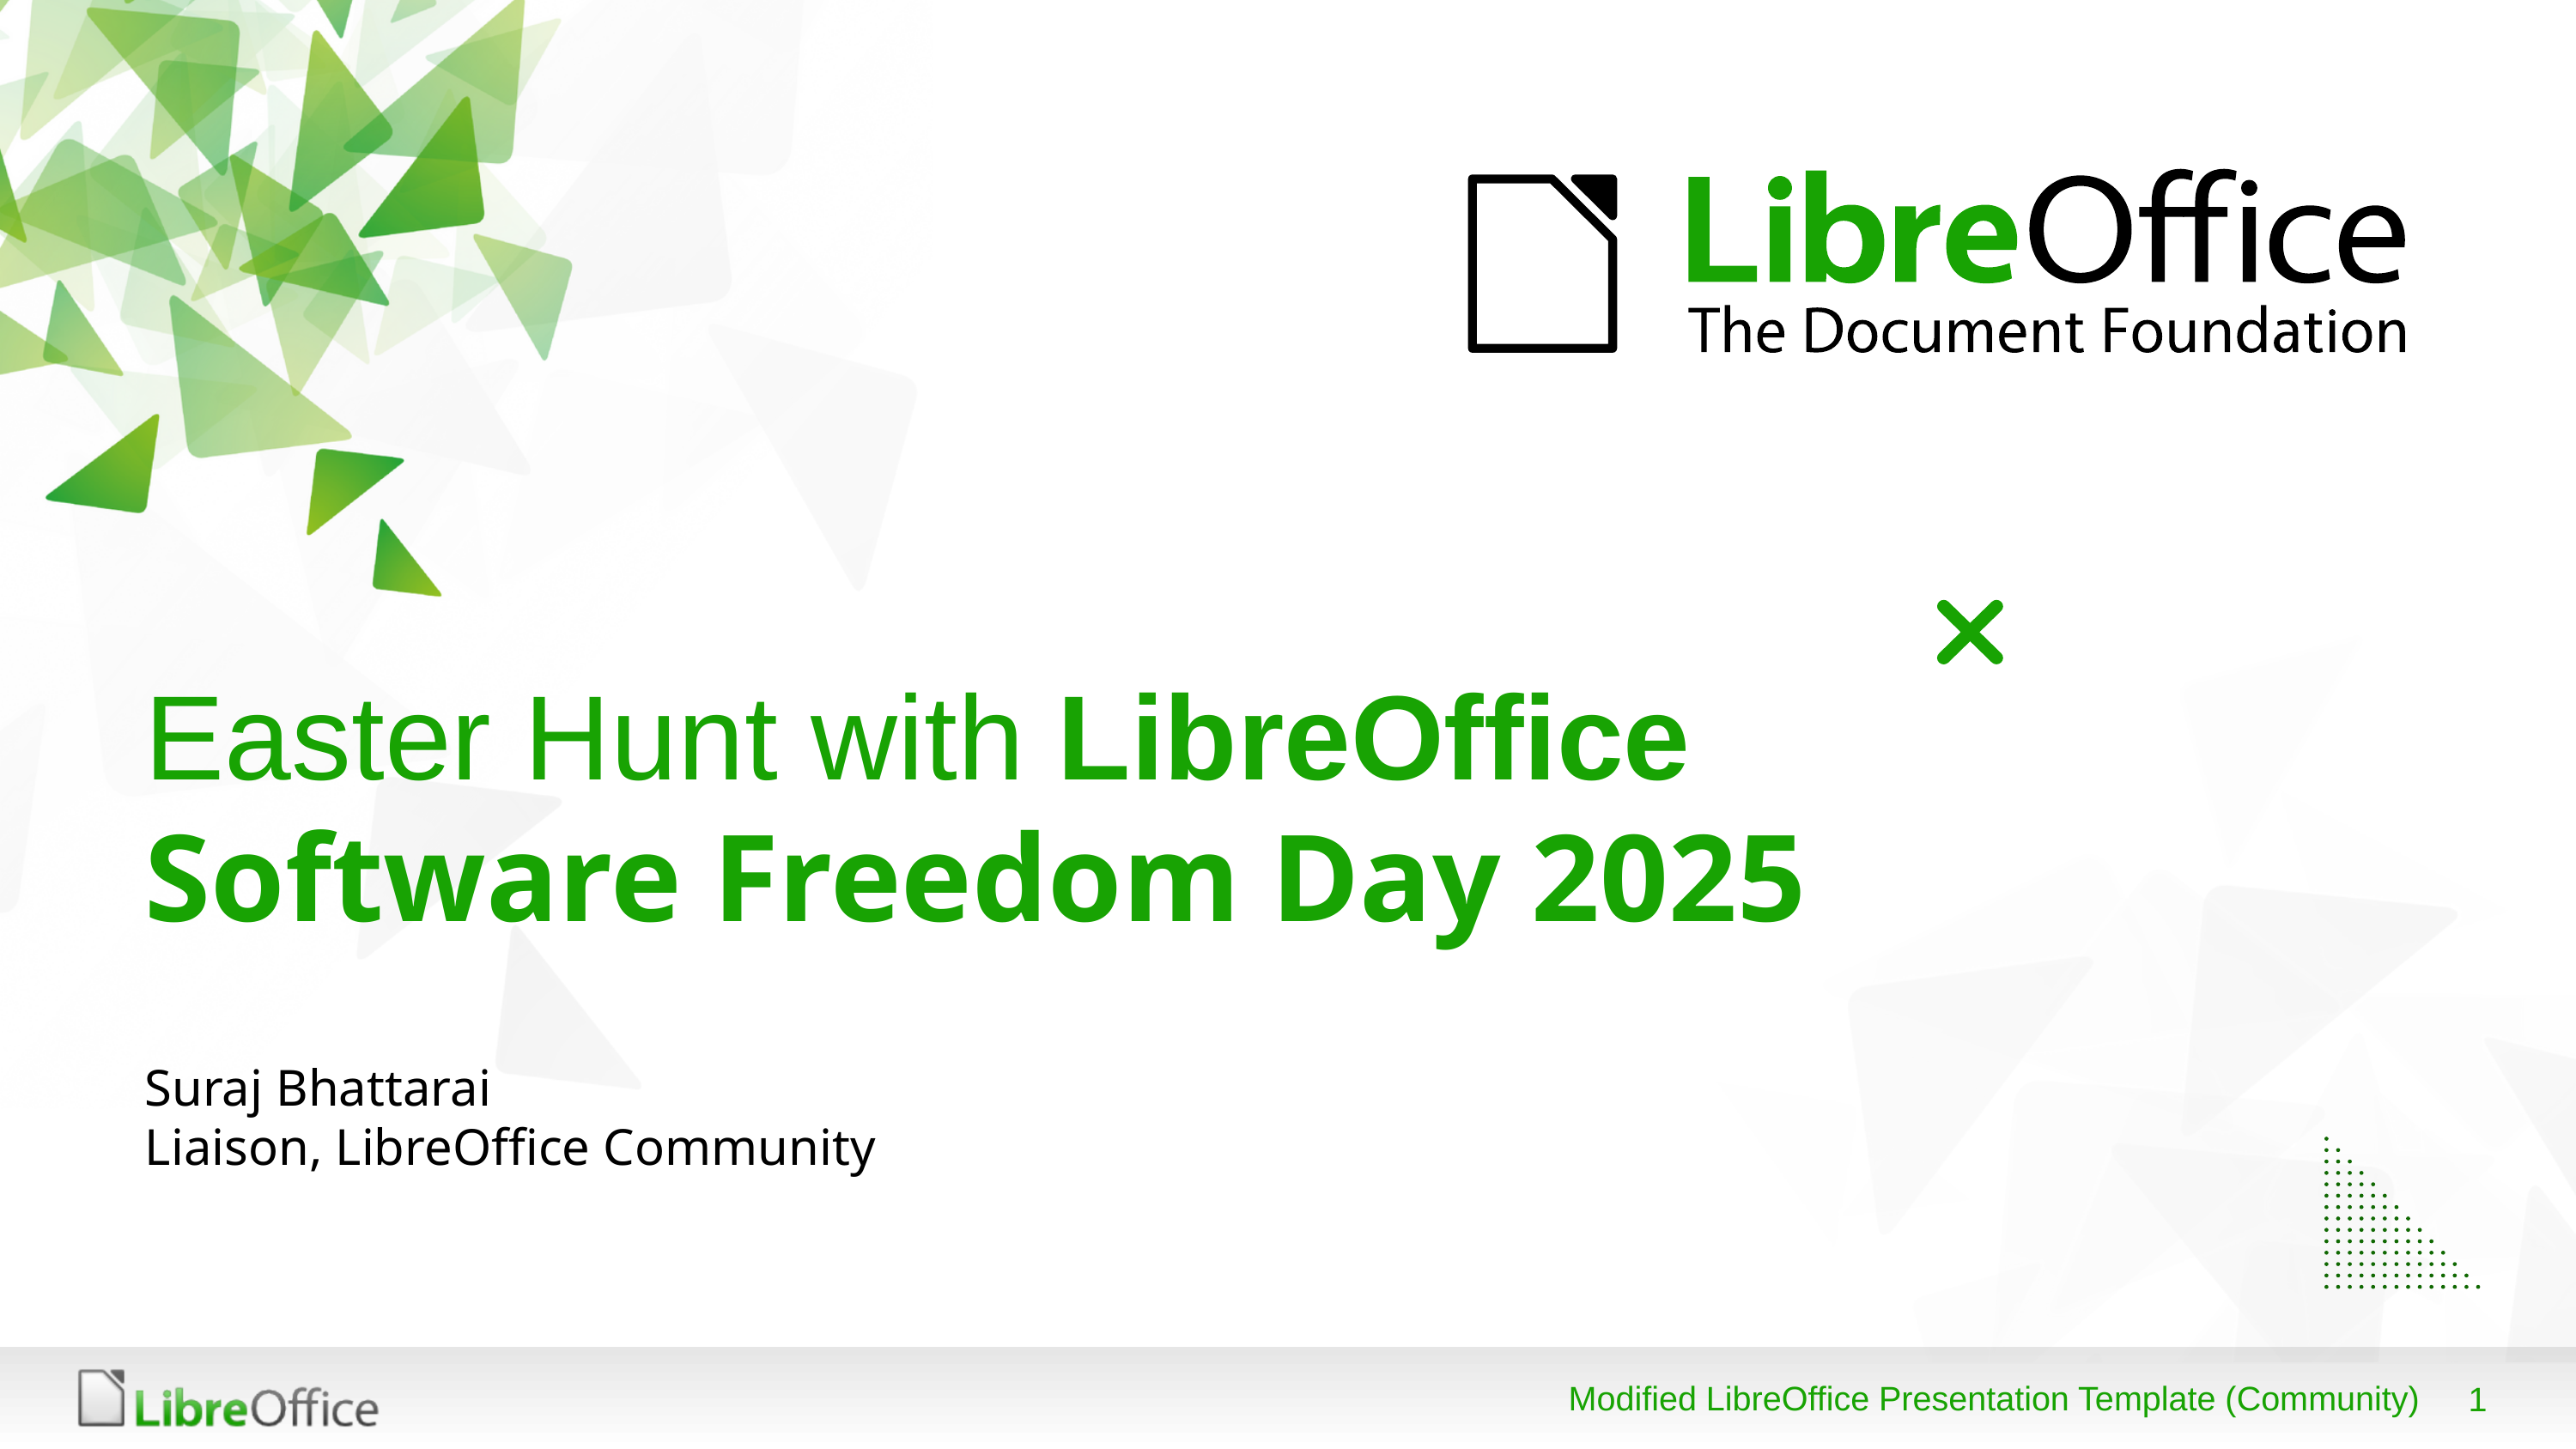

Easter Hunt with LibreOffice
Software Freedom Day 2025
Suraj Bhattarai
Liaison, LibreOffice Community
Modified LibreOffice Presentation Template (Community)
1